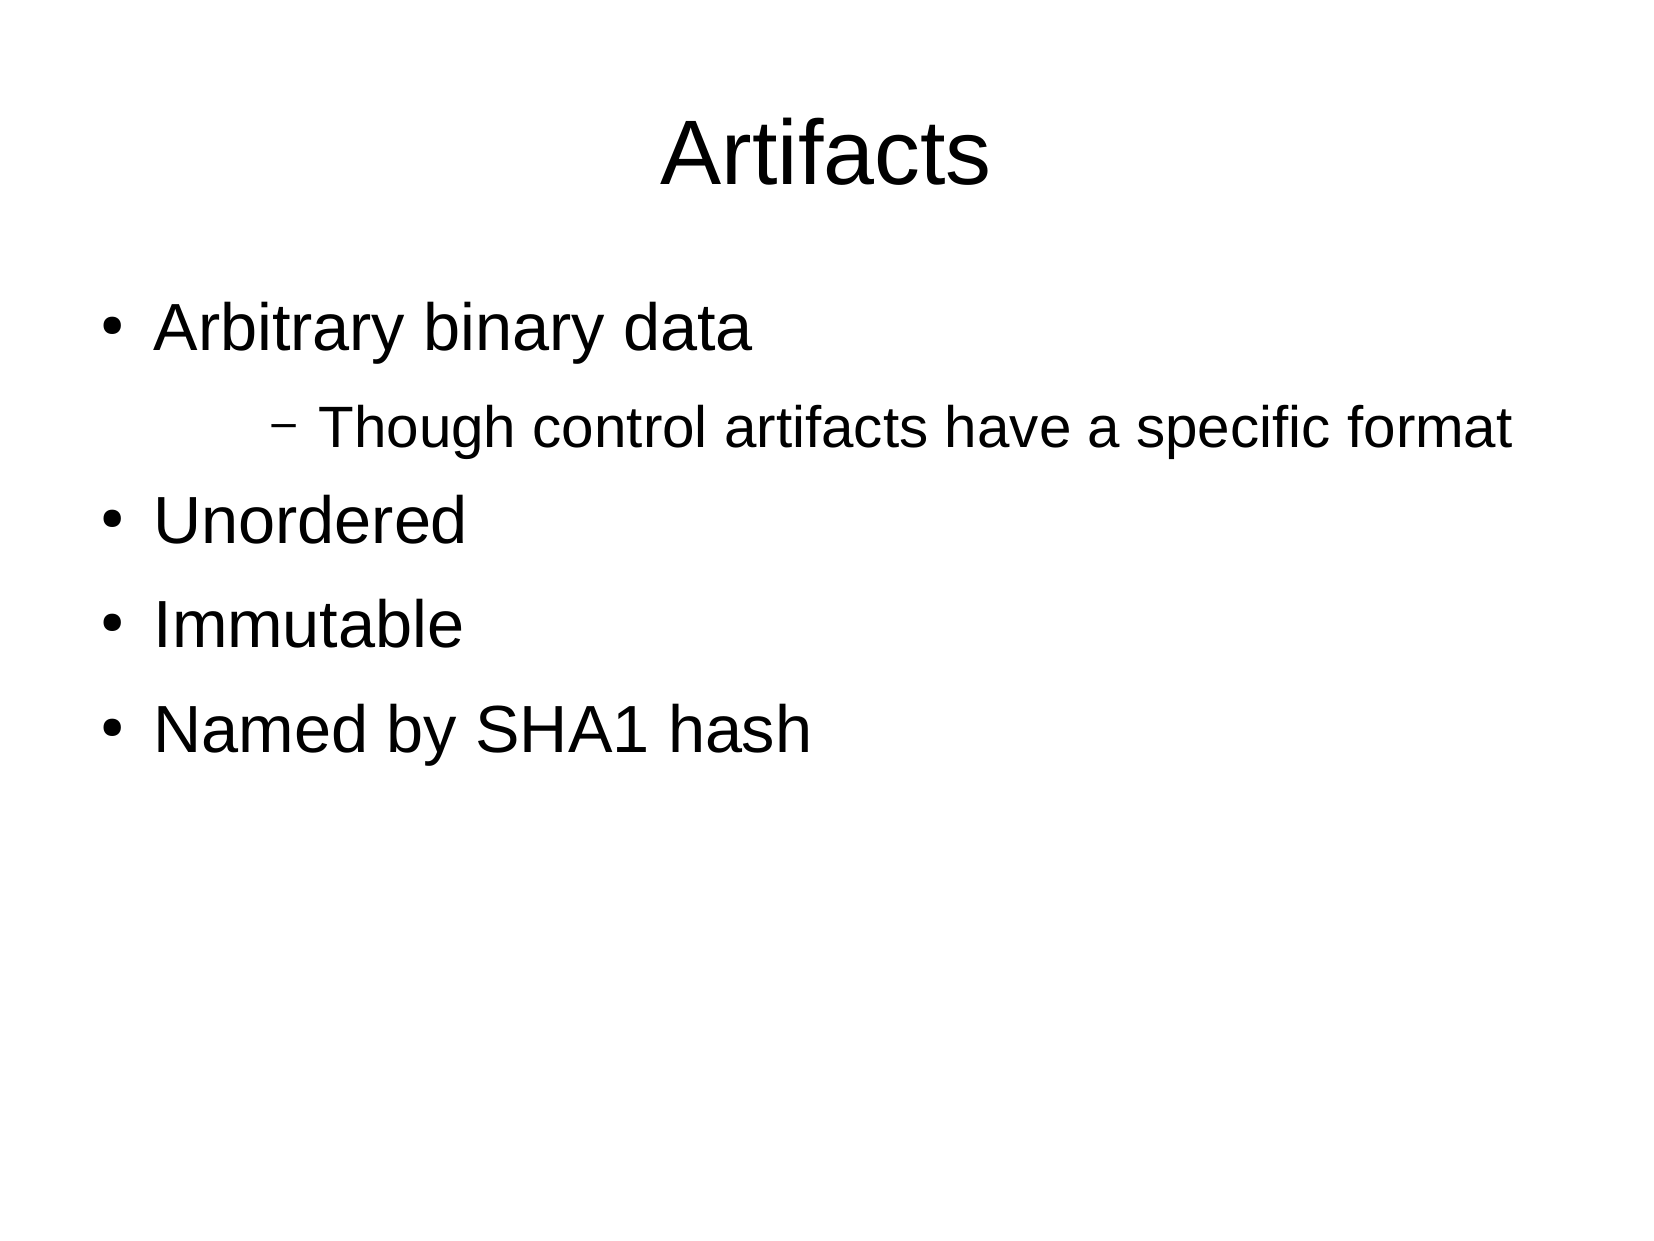

# Artifacts
Arbitrary binary data
Though control artifacts have a specific format
Unordered
Immutable
Named by SHA1 hash